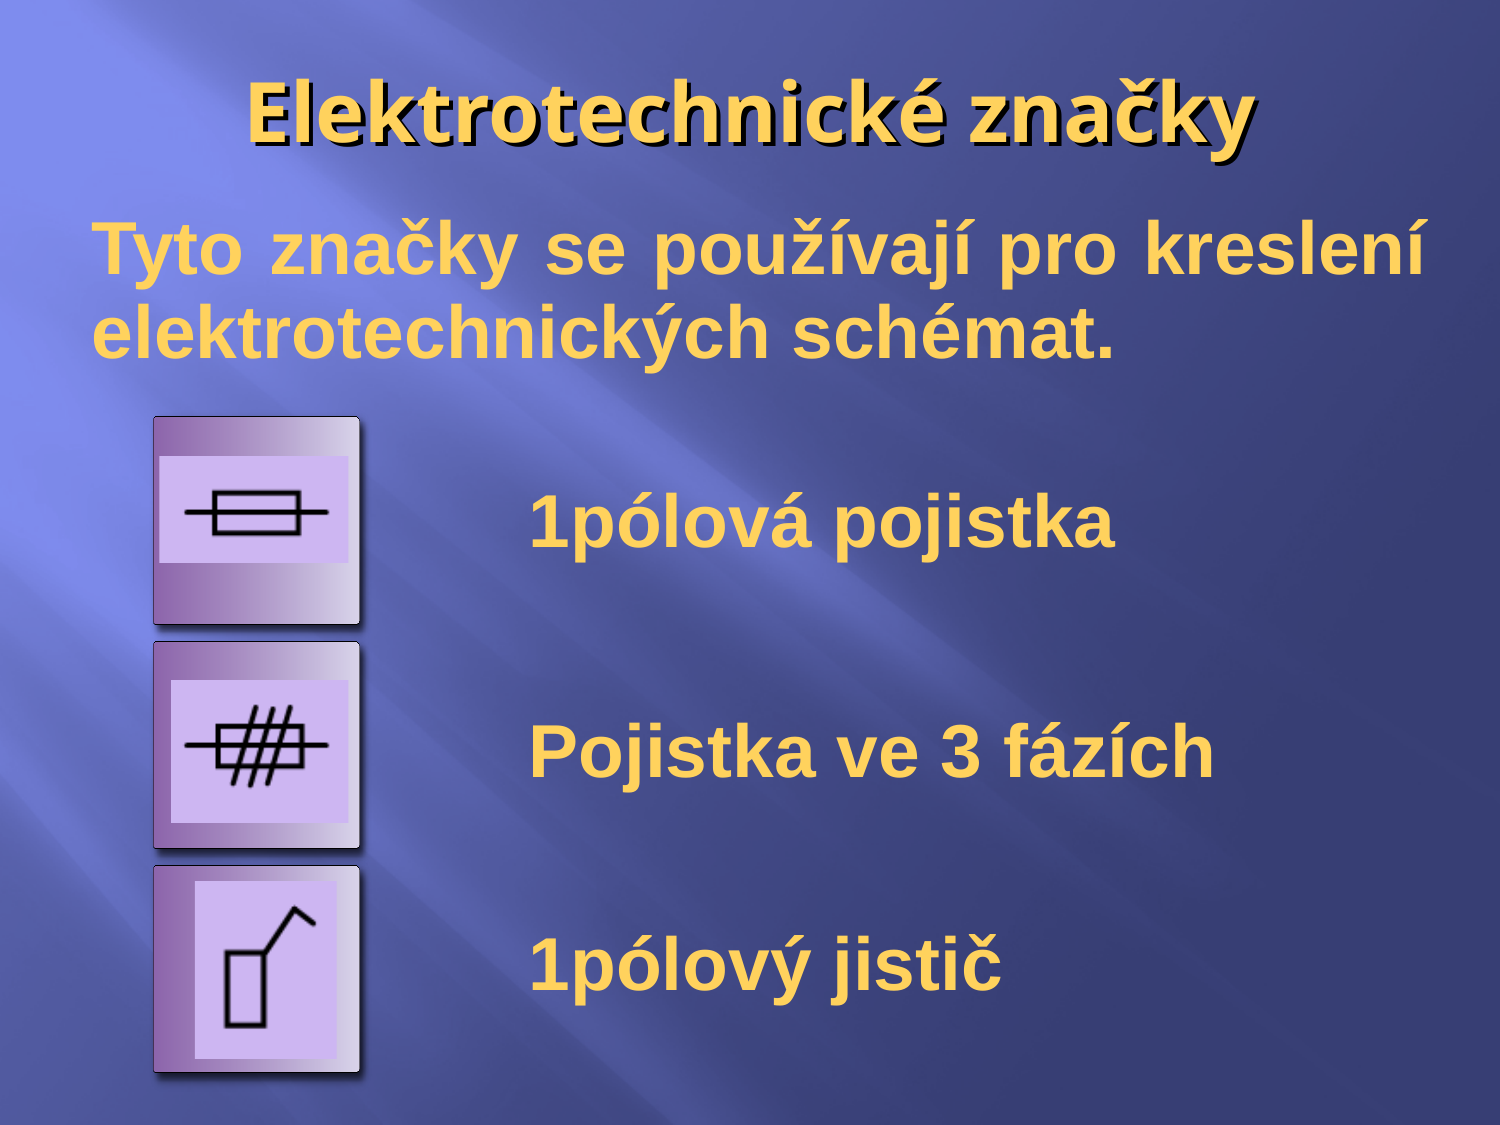

# Elektrotechnické značky
Tyto značky se používají pro kreslení elektrotechnických schémat.
1pólová pojistka
Pojistka ve 3 fázích
1pólový jistič